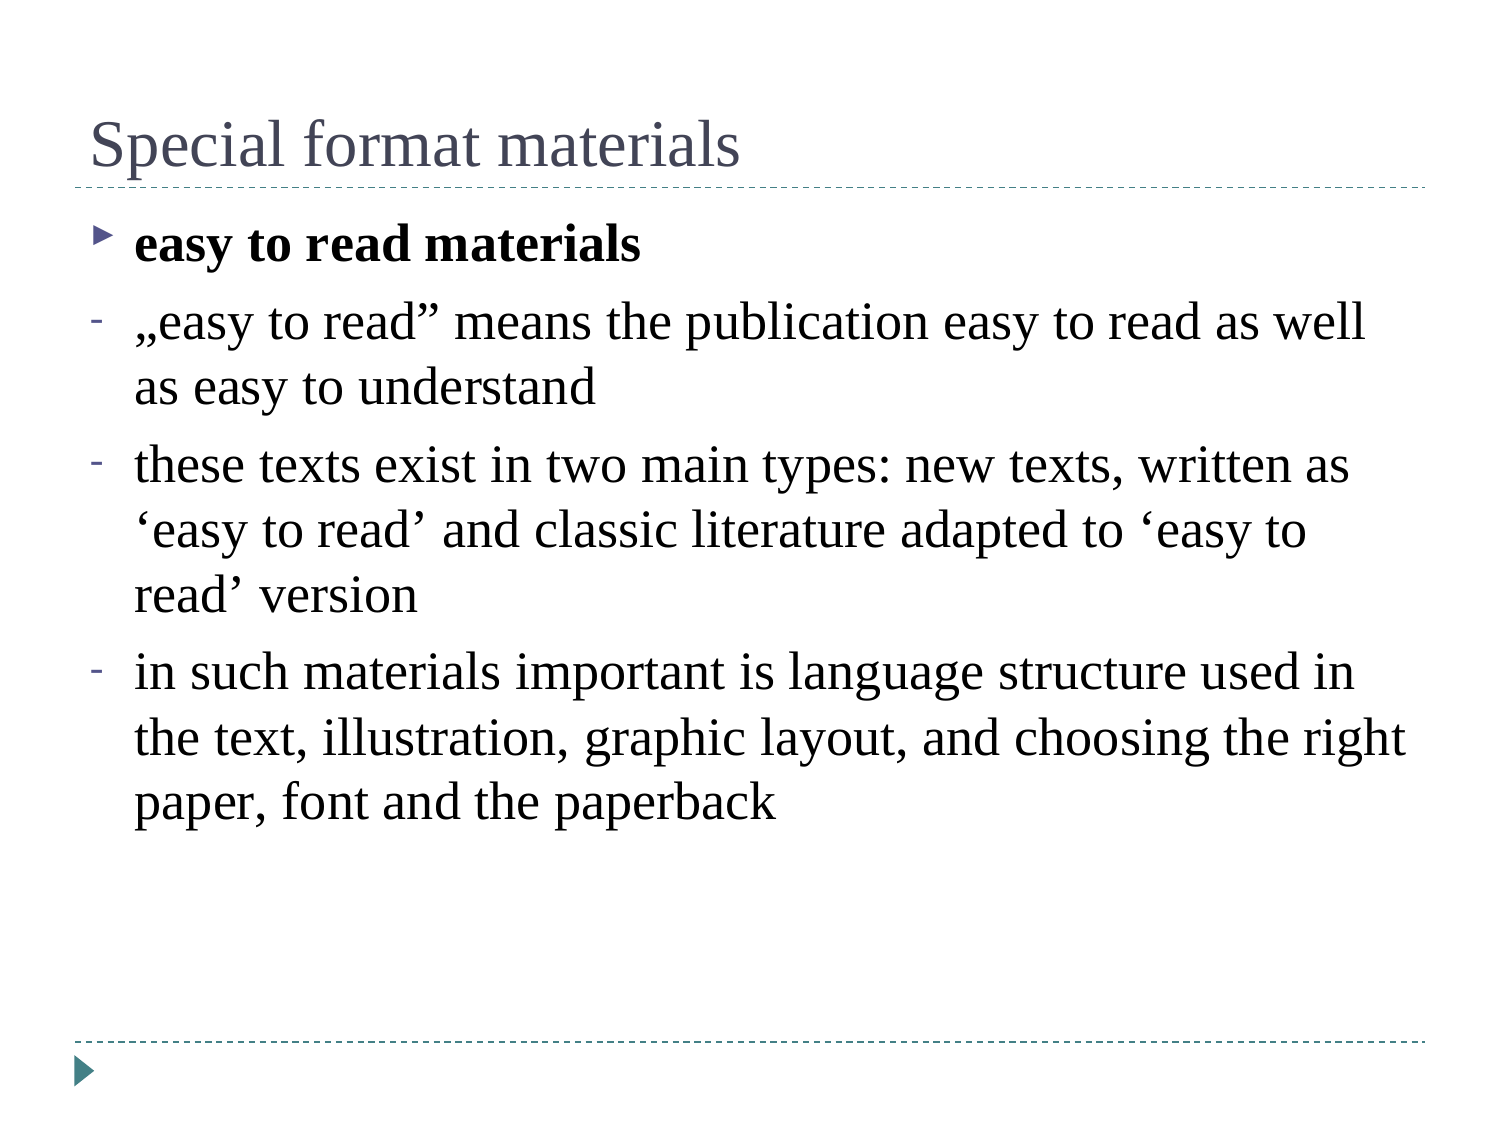

# Special format materials
easy to read materials
„easy to read” means the publication easy to read as well as easy to understand
these texts exist in two main types: new texts, written as ‘easy to read’ and classic literature adapted to ‘easy to read’ version
in such materials important is language structure used in the text, illustration, graphic layout, and choosing the right paper, font and the paperback